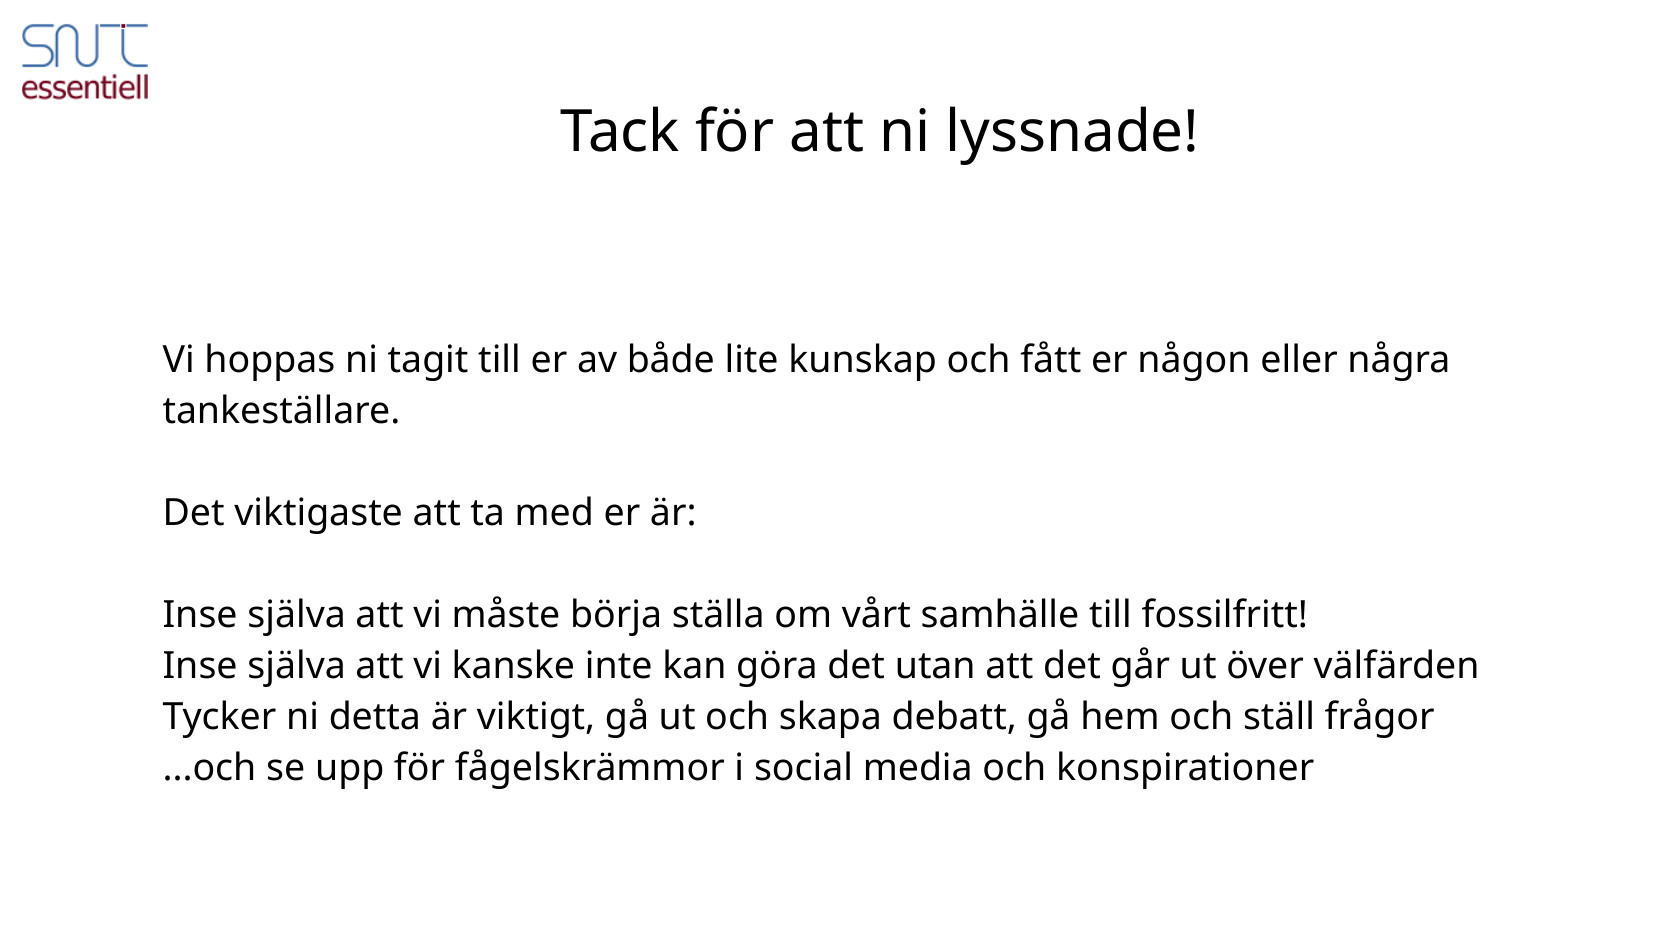

# Tack för att ni lyssnade!
Vi hoppas ni tagit till er av både lite kunskap och fått er någon eller några tankeställare.
Det viktigaste att ta med er är:
Inse själva att vi måste börja ställa om vårt samhälle till fossilfritt!
Inse själva att vi kanske inte kan göra det utan att det går ut över välfärden
Tycker ni detta är viktigt, gå ut och skapa debatt, gå hem och ställ frågor
...och se upp för fågelskrämmor i social media och konspirationer